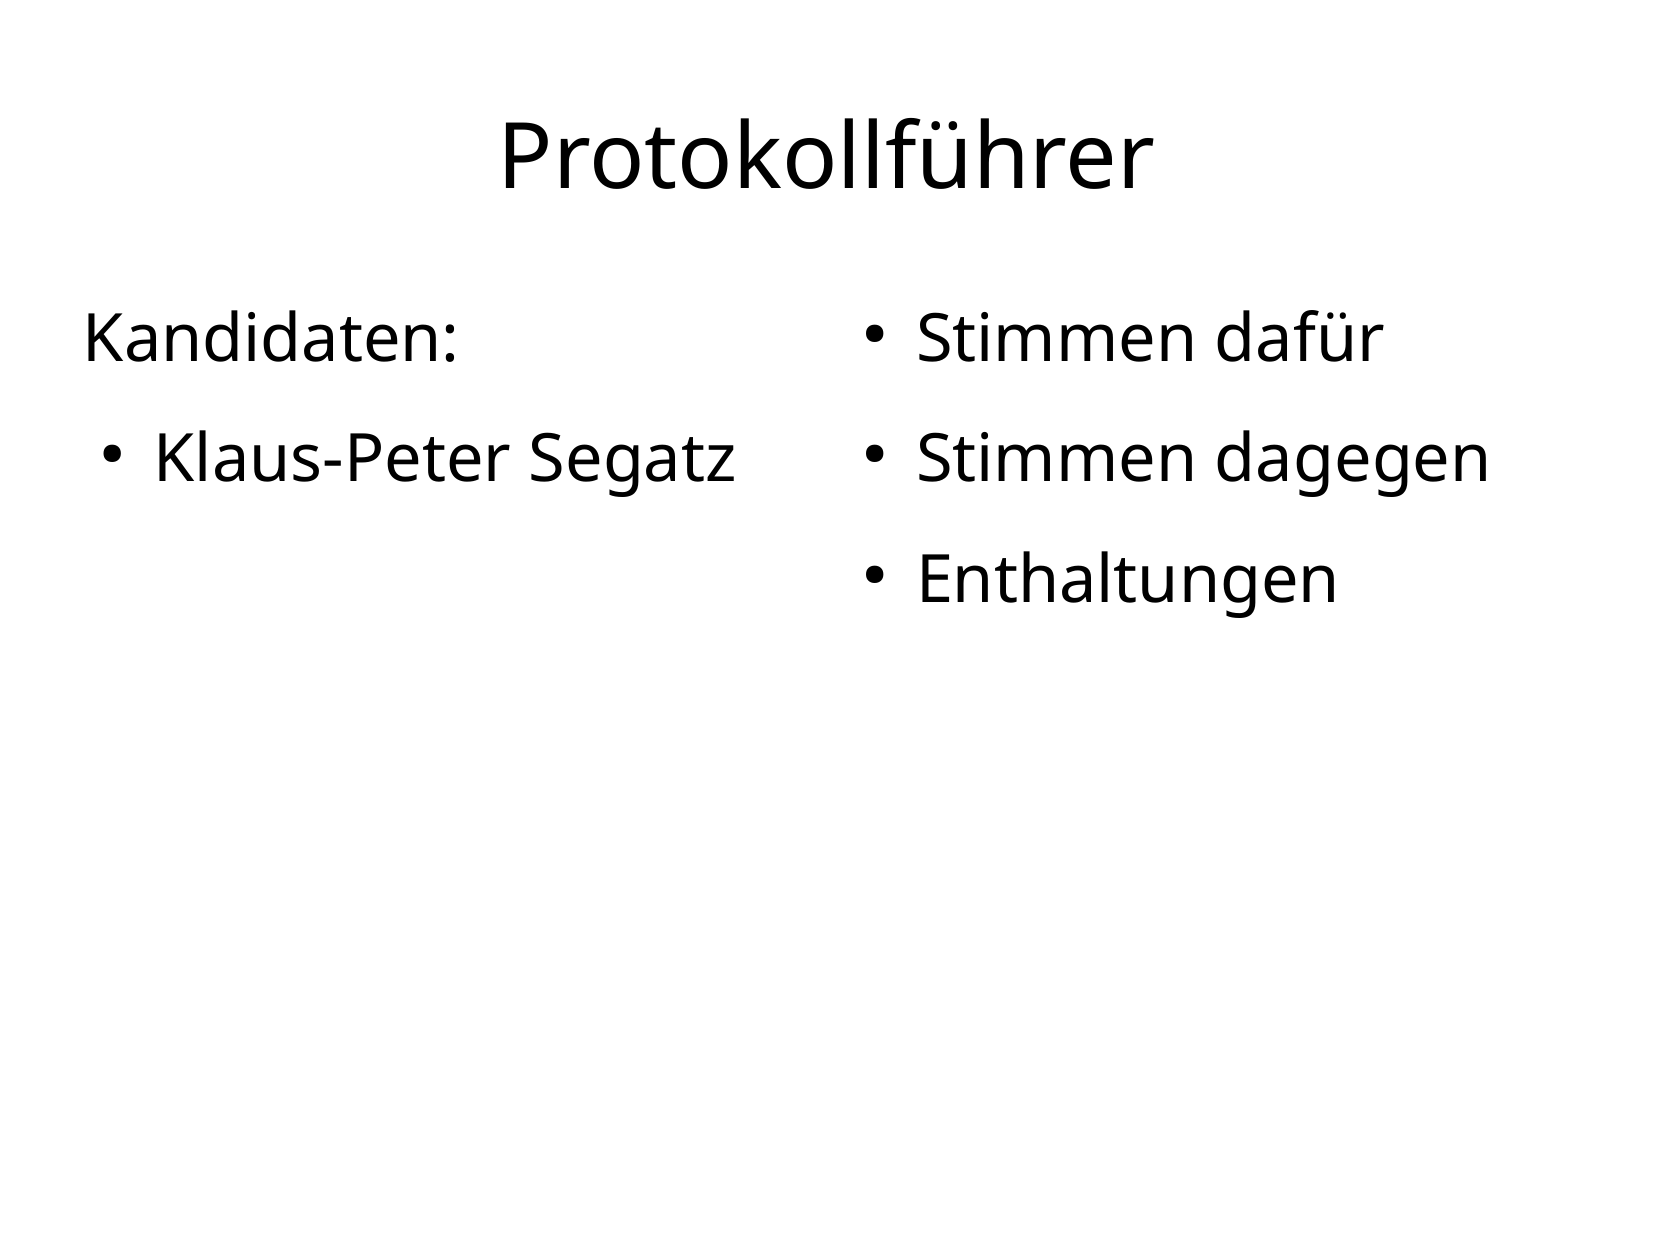

# Protokollführer
Kandidaten:
Klaus-Peter Segatz
Stimmen dafür
Stimmen dagegen
Enthaltungen